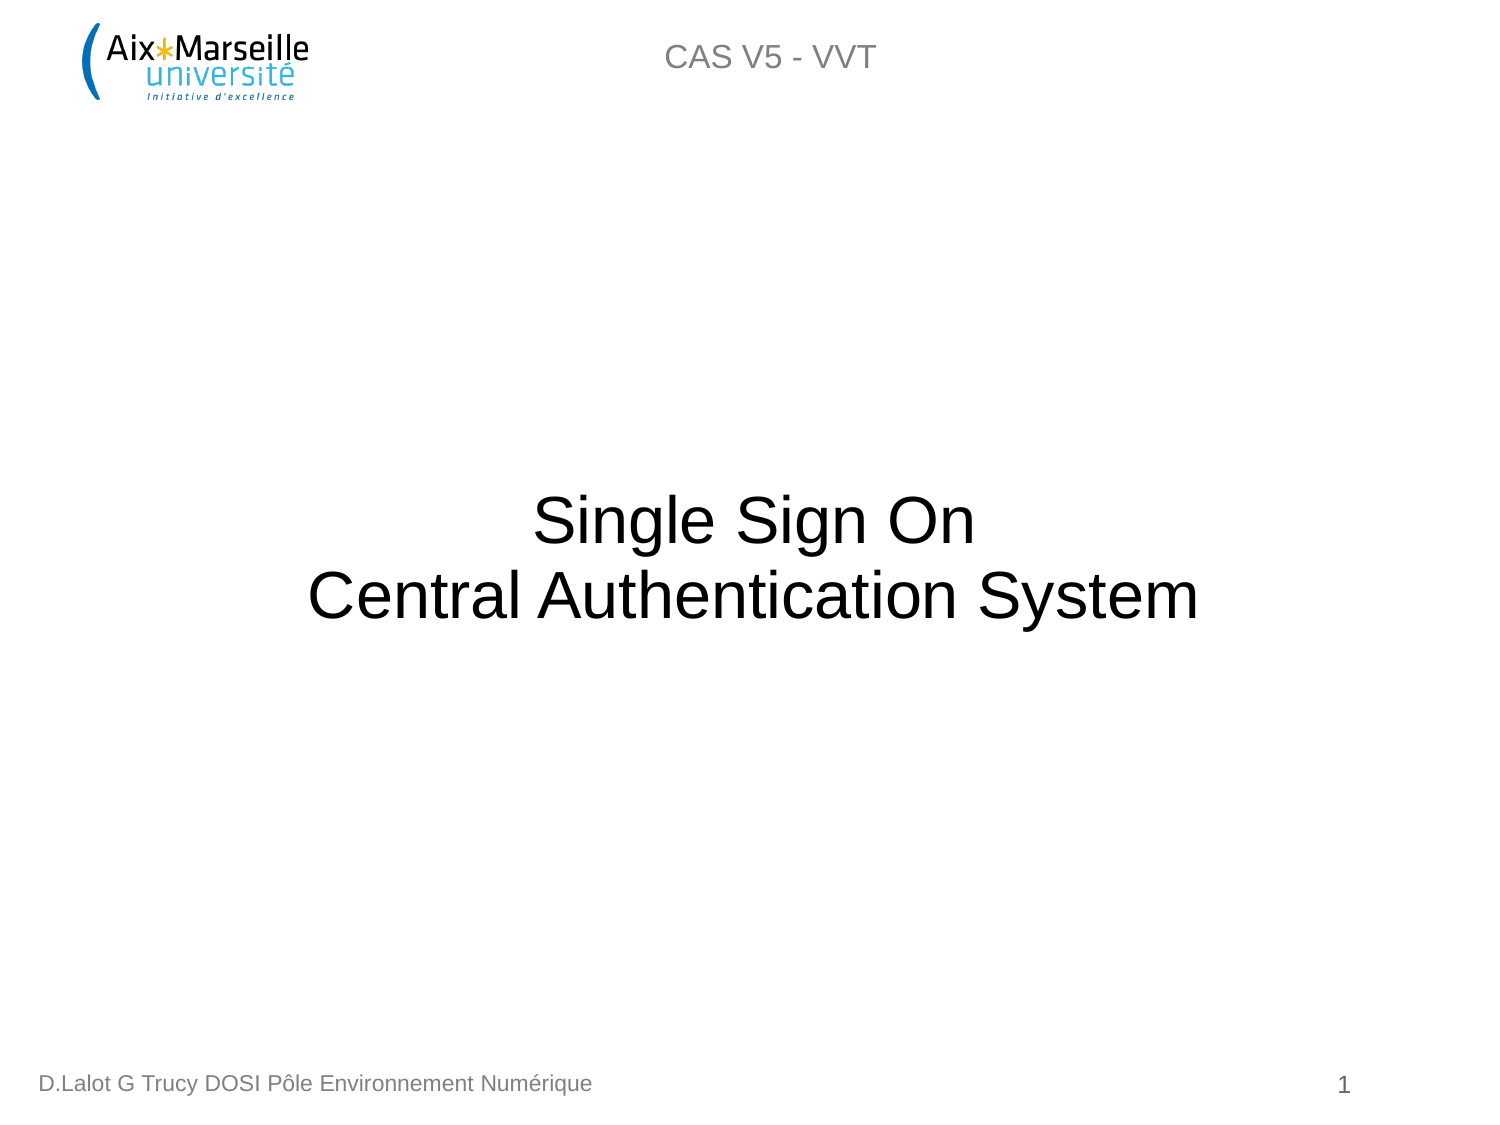

# Single Sign On
Central Authentication System